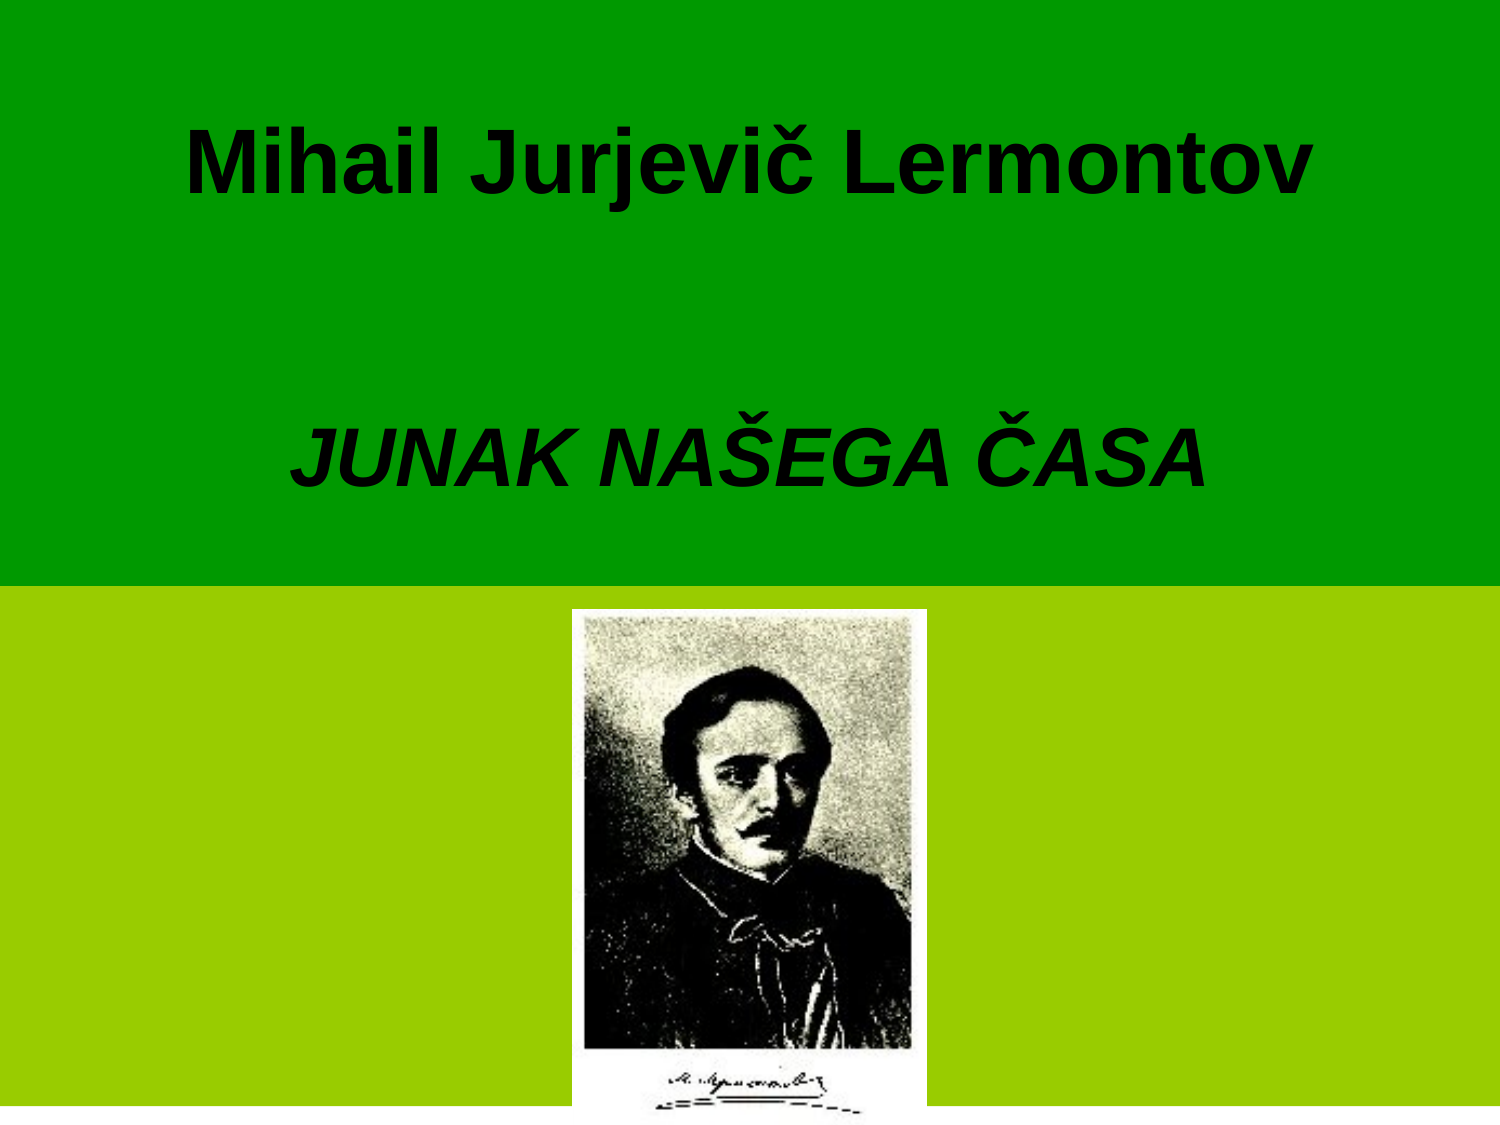

# Mihail Jurjevič Lermontov
JUNAK NAŠEGA ČASA